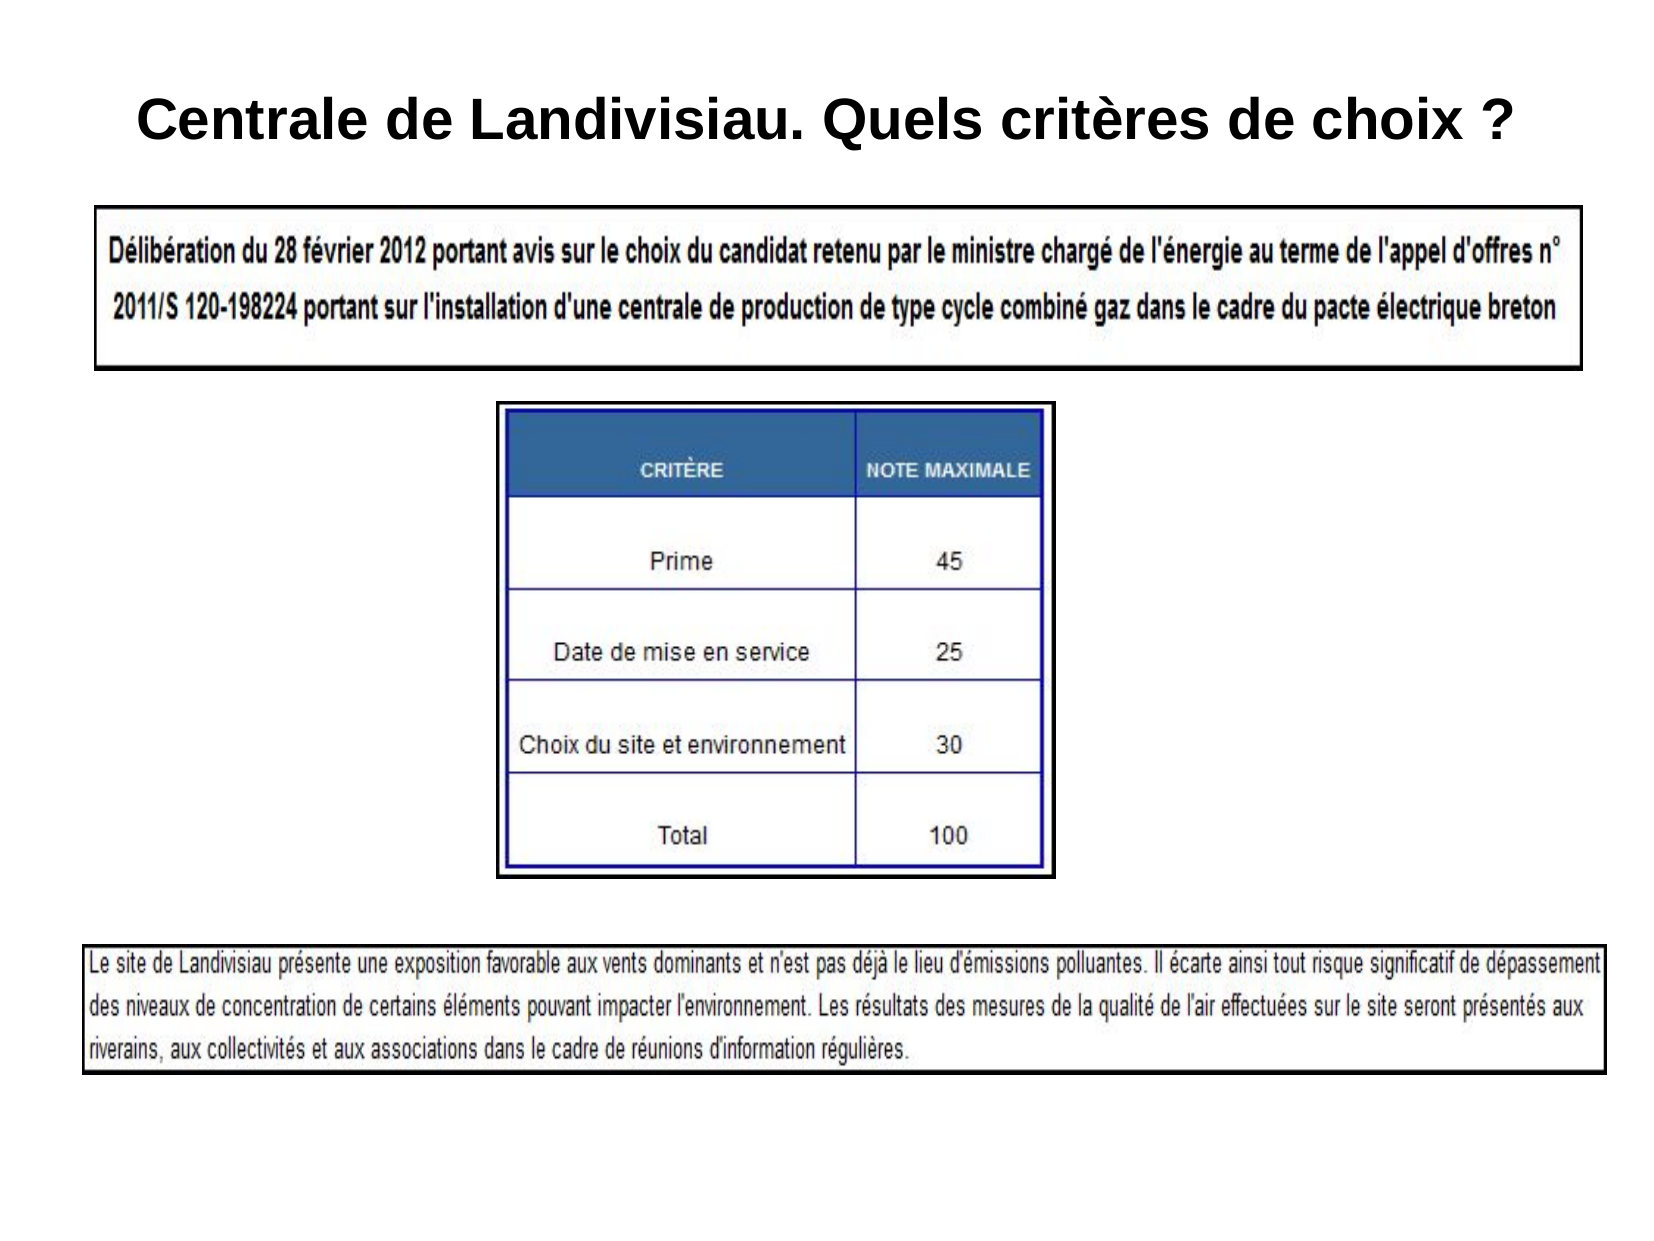

# Centrale de Landivisiau. Quels critères de choix ?